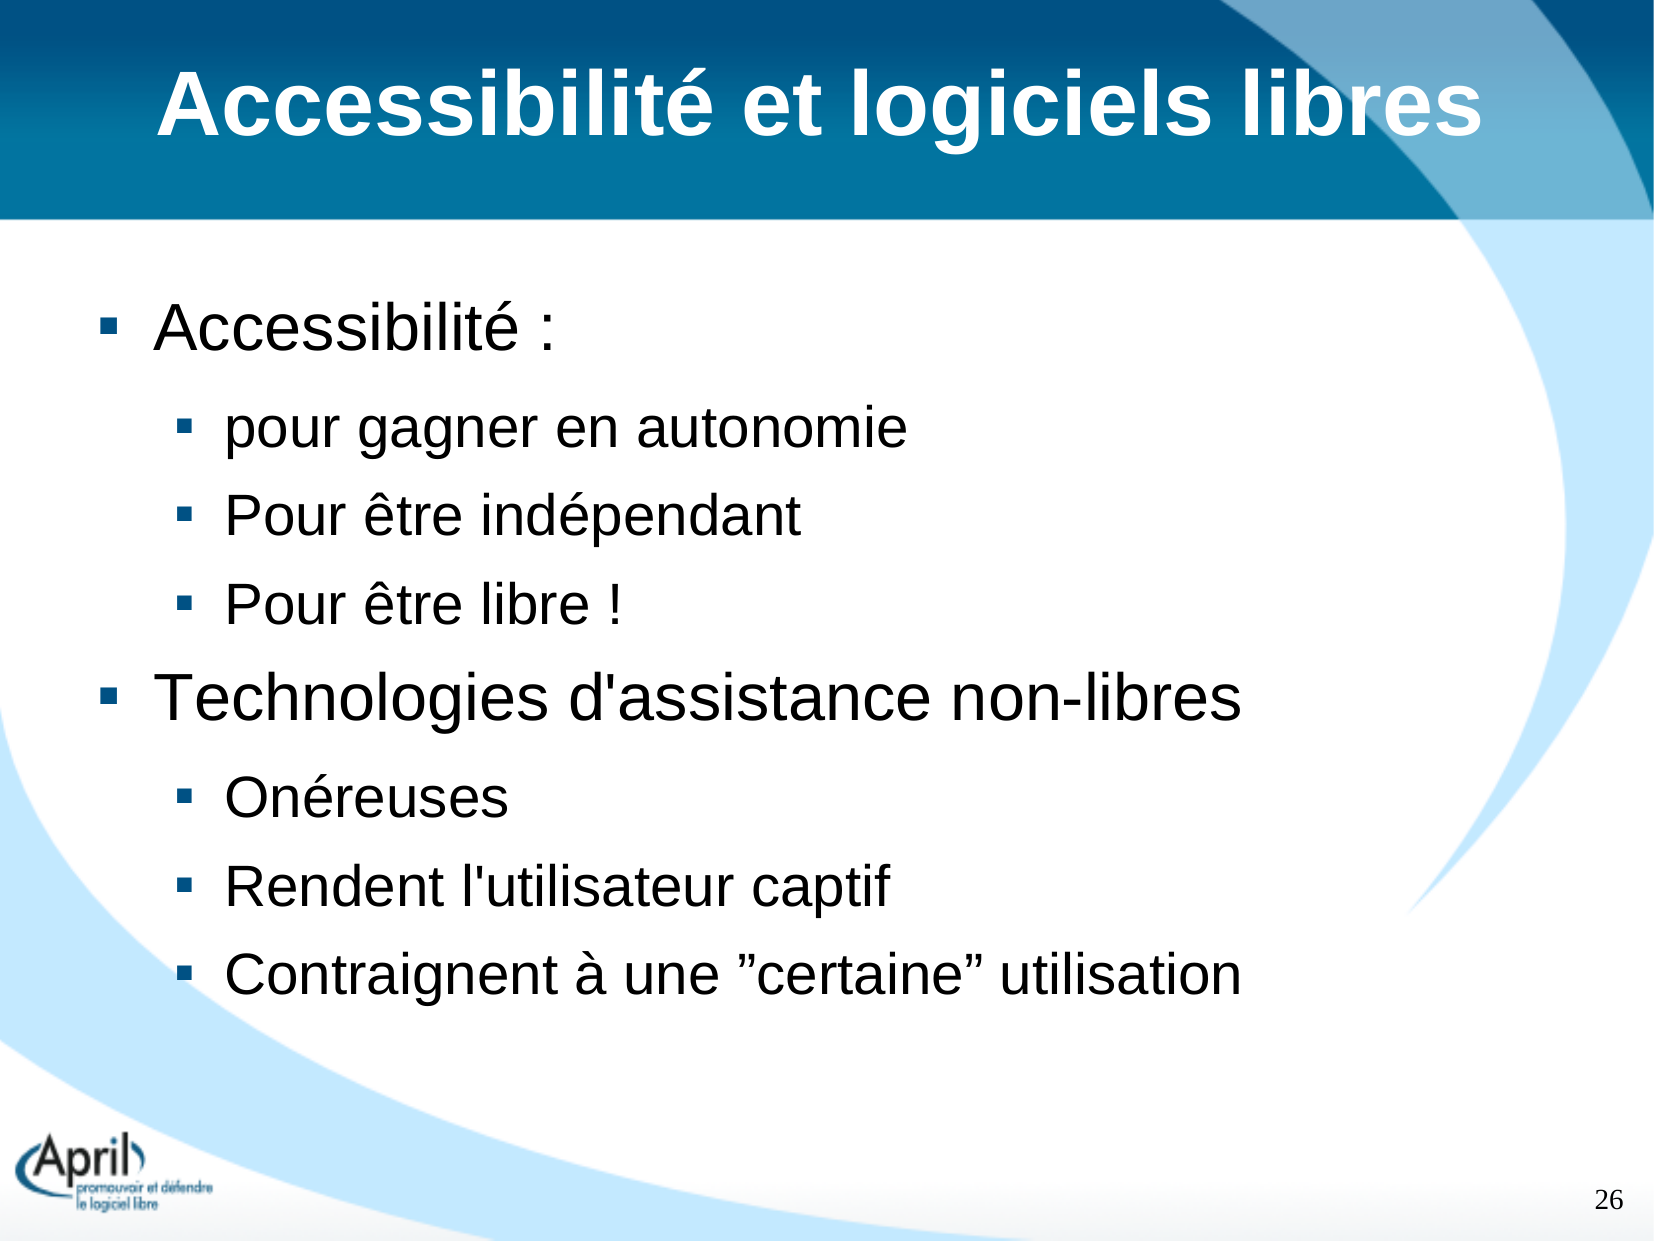

# Accessibilité et logiciels libres
Accessibilité :
pour gagner en autonomie
Pour être indépendant
Pour être libre !
Technologies d'assistance non-libres
Onéreuses
Rendent l'utilisateur captif
Contraignent à une ”certaine” utilisation
26